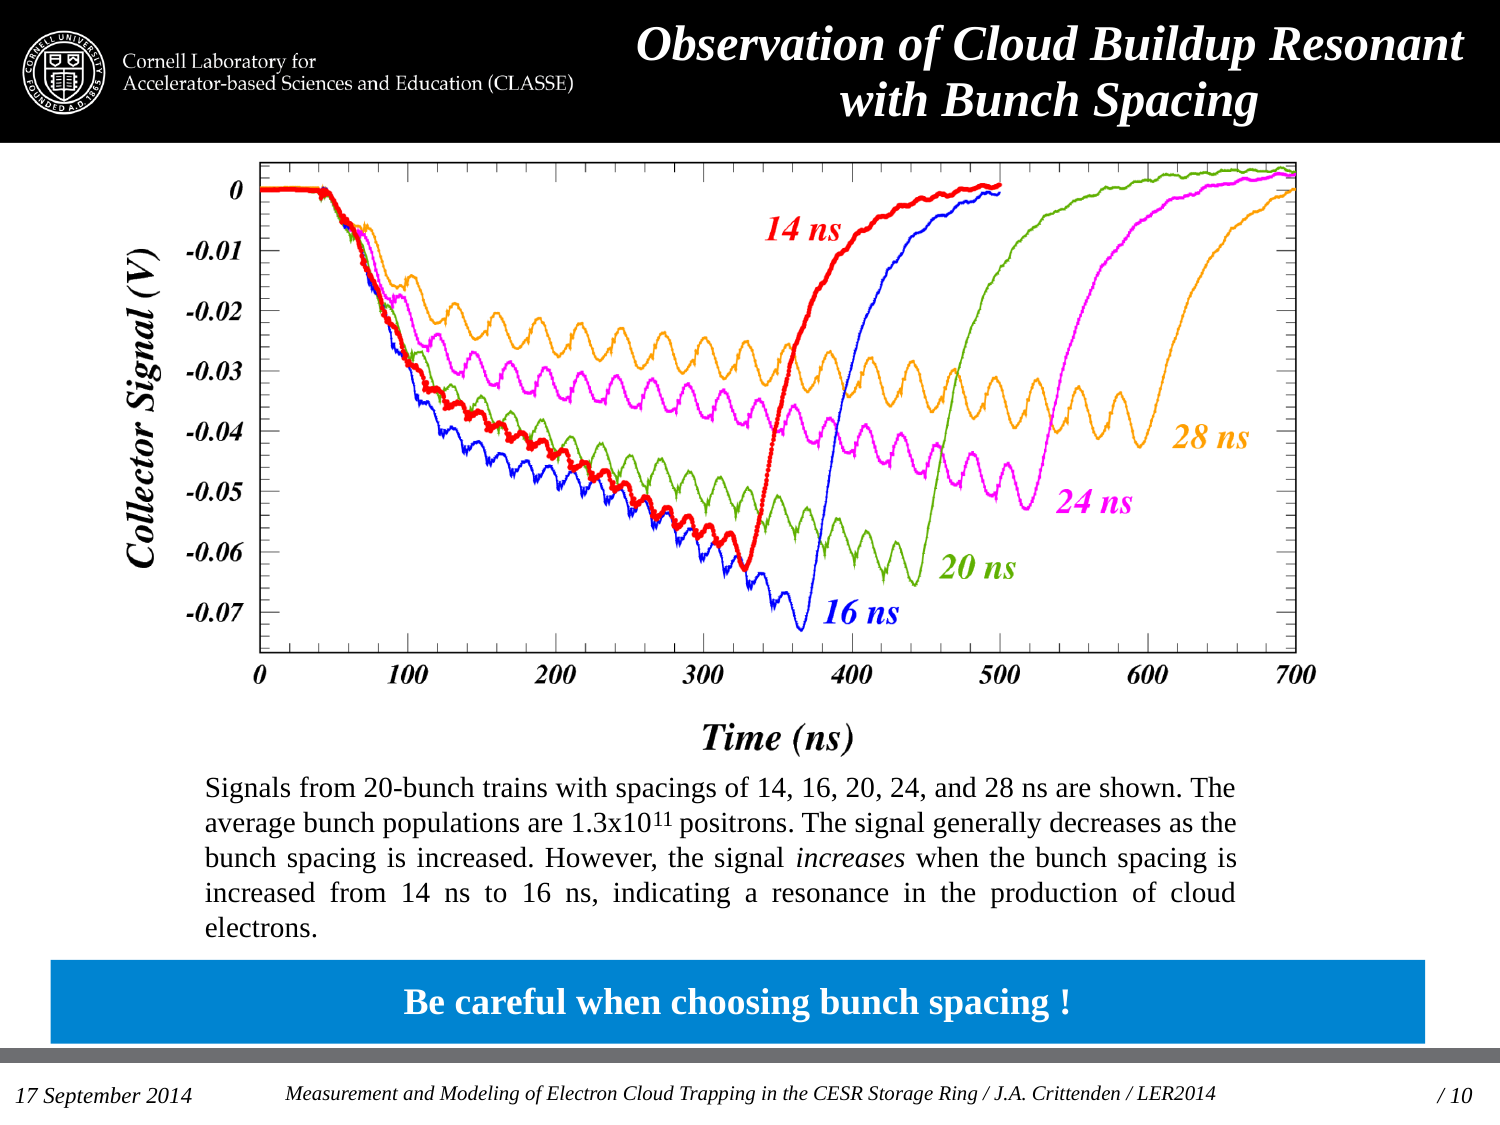

# Observation of Cloud Buildup Resonant with Bunch Spacing
Signals from 20-bunch trains with spacings of 14, 16, 20, 24, and 28 ns are shown. The average bunch populations are 1.3x1011 positrons. The signal generally decreases as the bunch spacing is increased. However, the signal increases when the bunch spacing is increased from 14 ns to 16 ns, indicating a resonance in the production of cloud electrons.
Be careful when choosing bunch spacing !